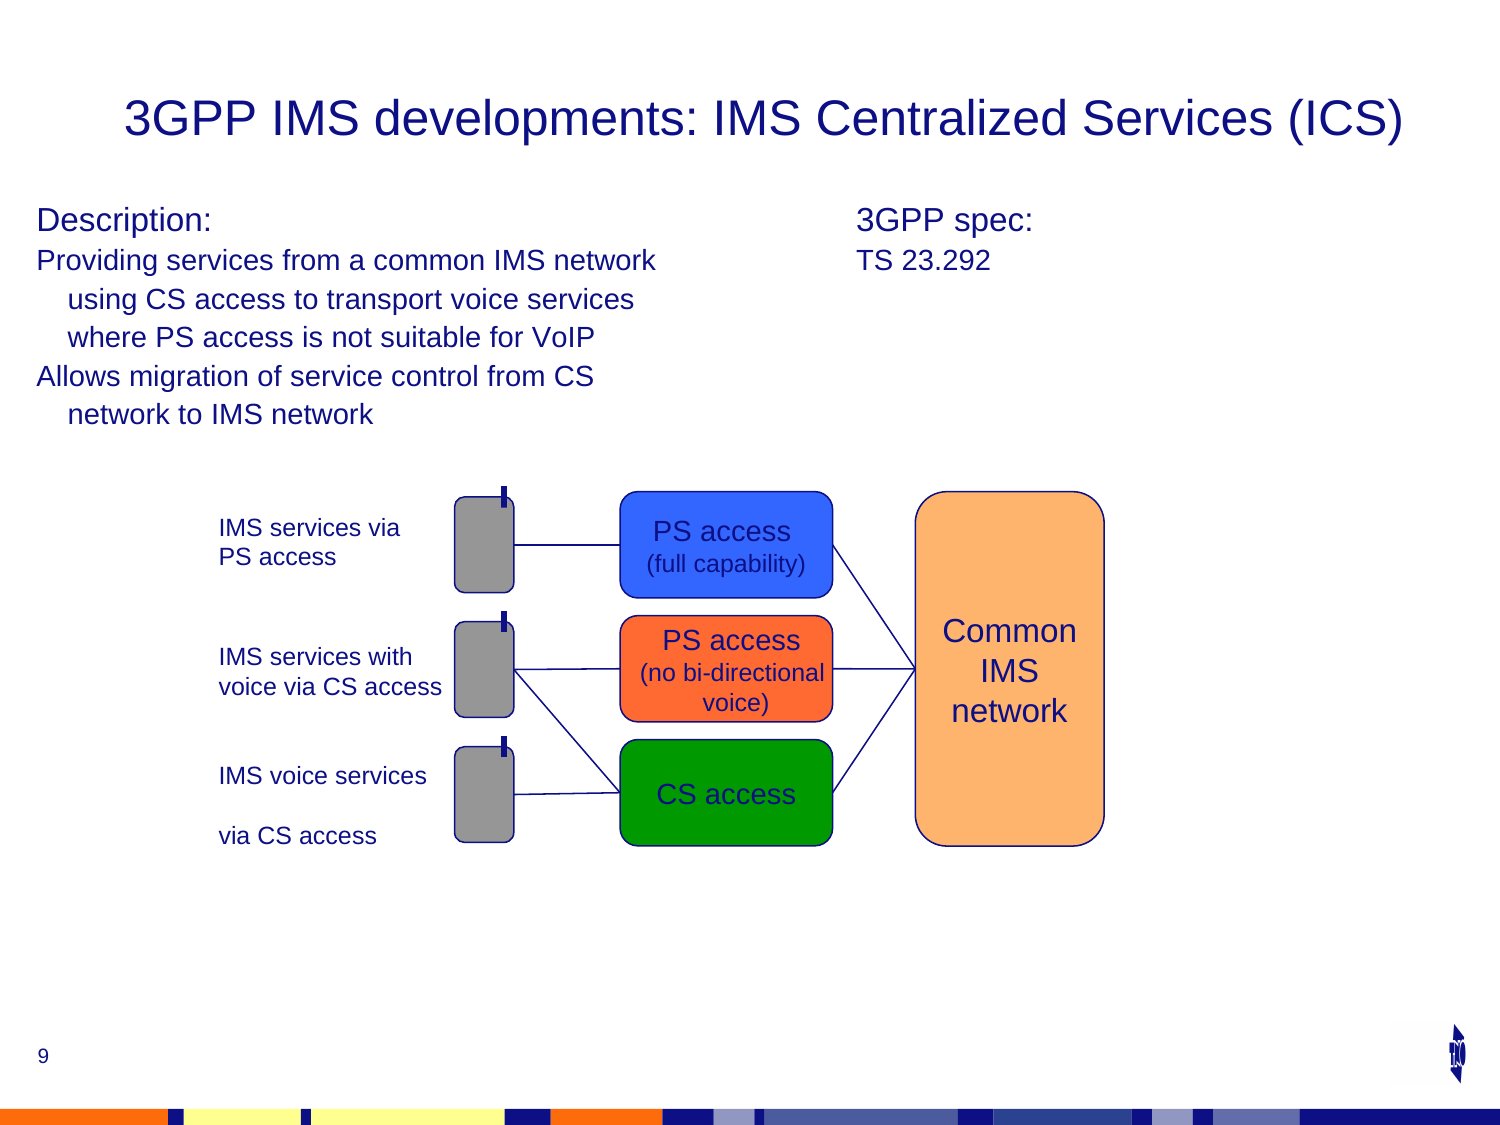

# 3GPP IMS developments: IMS Centralized Services (ICS)
Description:
Providing services from a common IMS network using CS access to transport voice services where PS access is not suitable for VoIP
Allows migration of service control from CS network to IMS network
3GPP spec:
TS 23.292
PS access
(full capability)
Common
IMS
network
IMS services via PS access
PS access
(no bi-directional
voice)
IMS services with voice via CS access
CS access
IMS voice services
via CS access
9